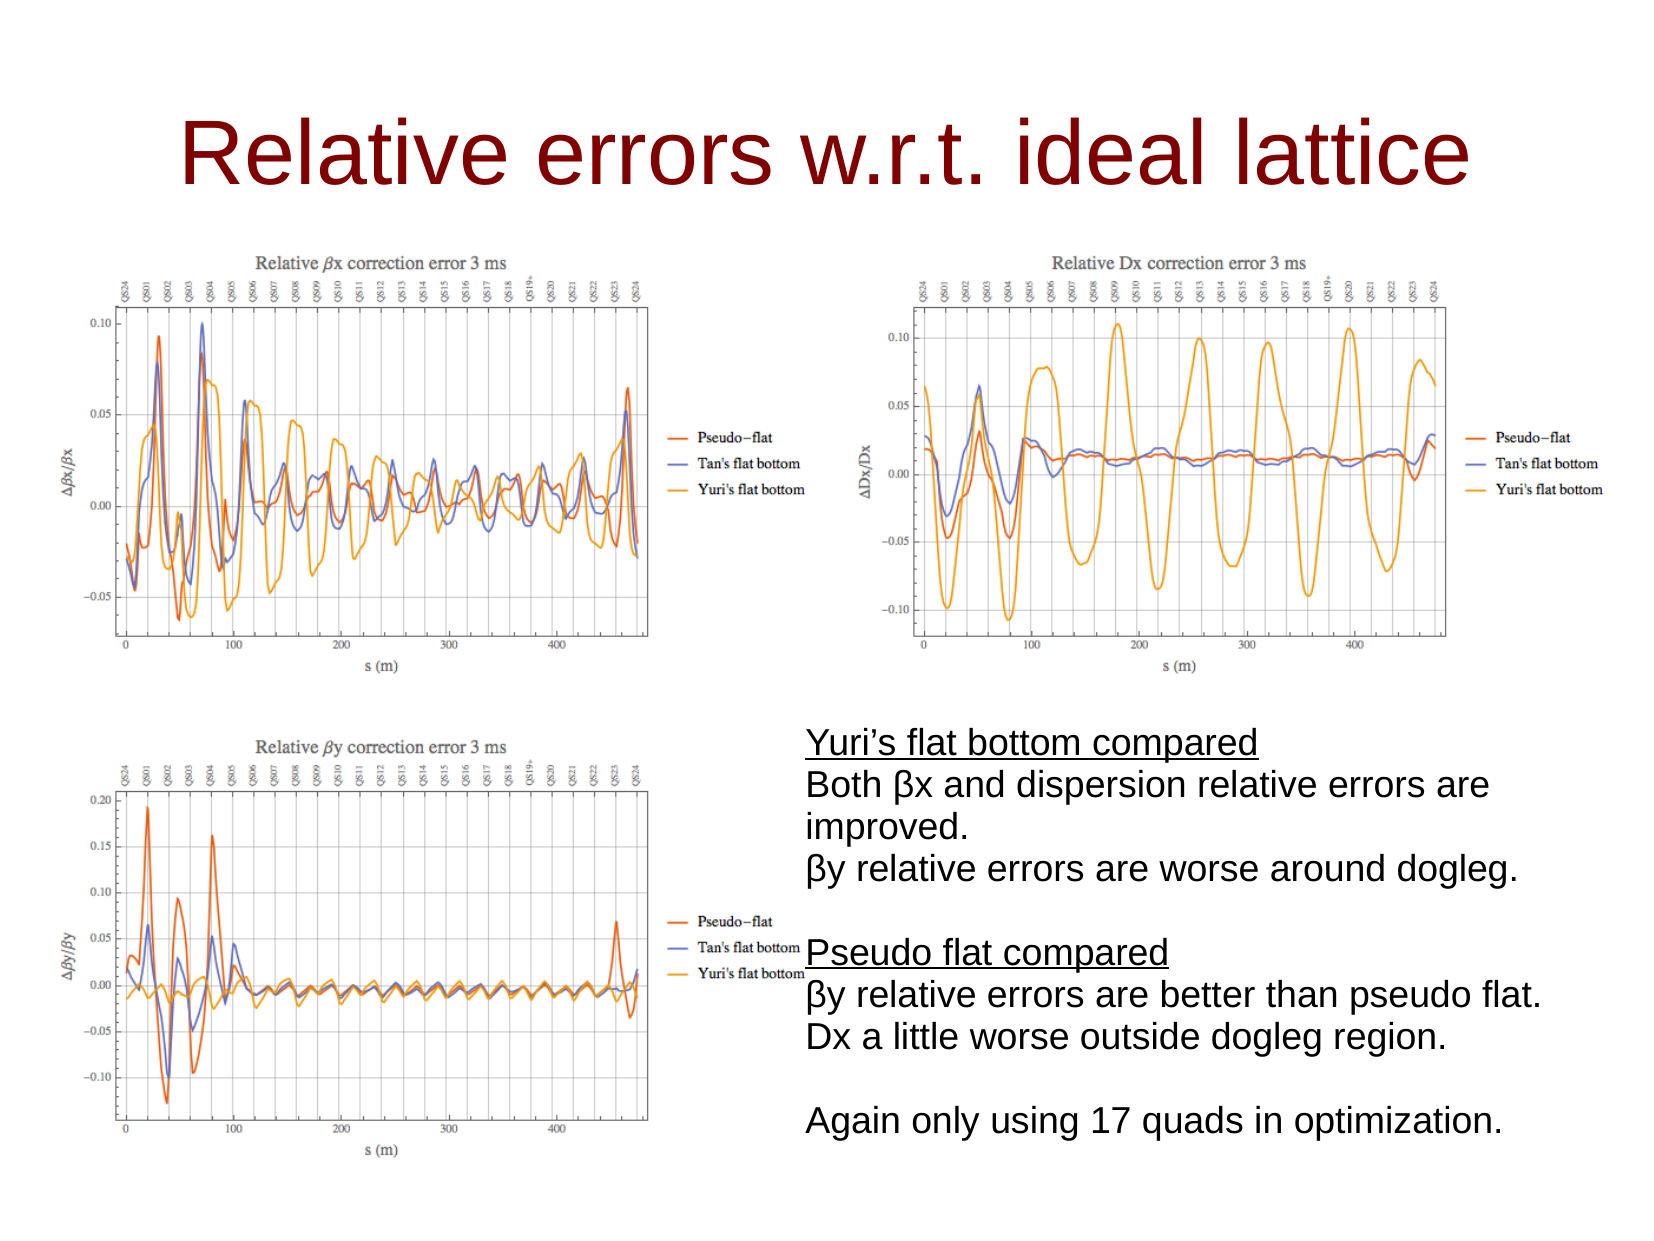

# Relative errors w.r.t. ideal lattice
Yuri’s flat bottom compared
Both βx and dispersion relative errors are improved.
βy relative errors are worse around dogleg.
Pseudo flat compared
βy relative errors are better than pseudo flat. Dx a little worse outside dogleg region.
Again only using 17 quads in optimization.